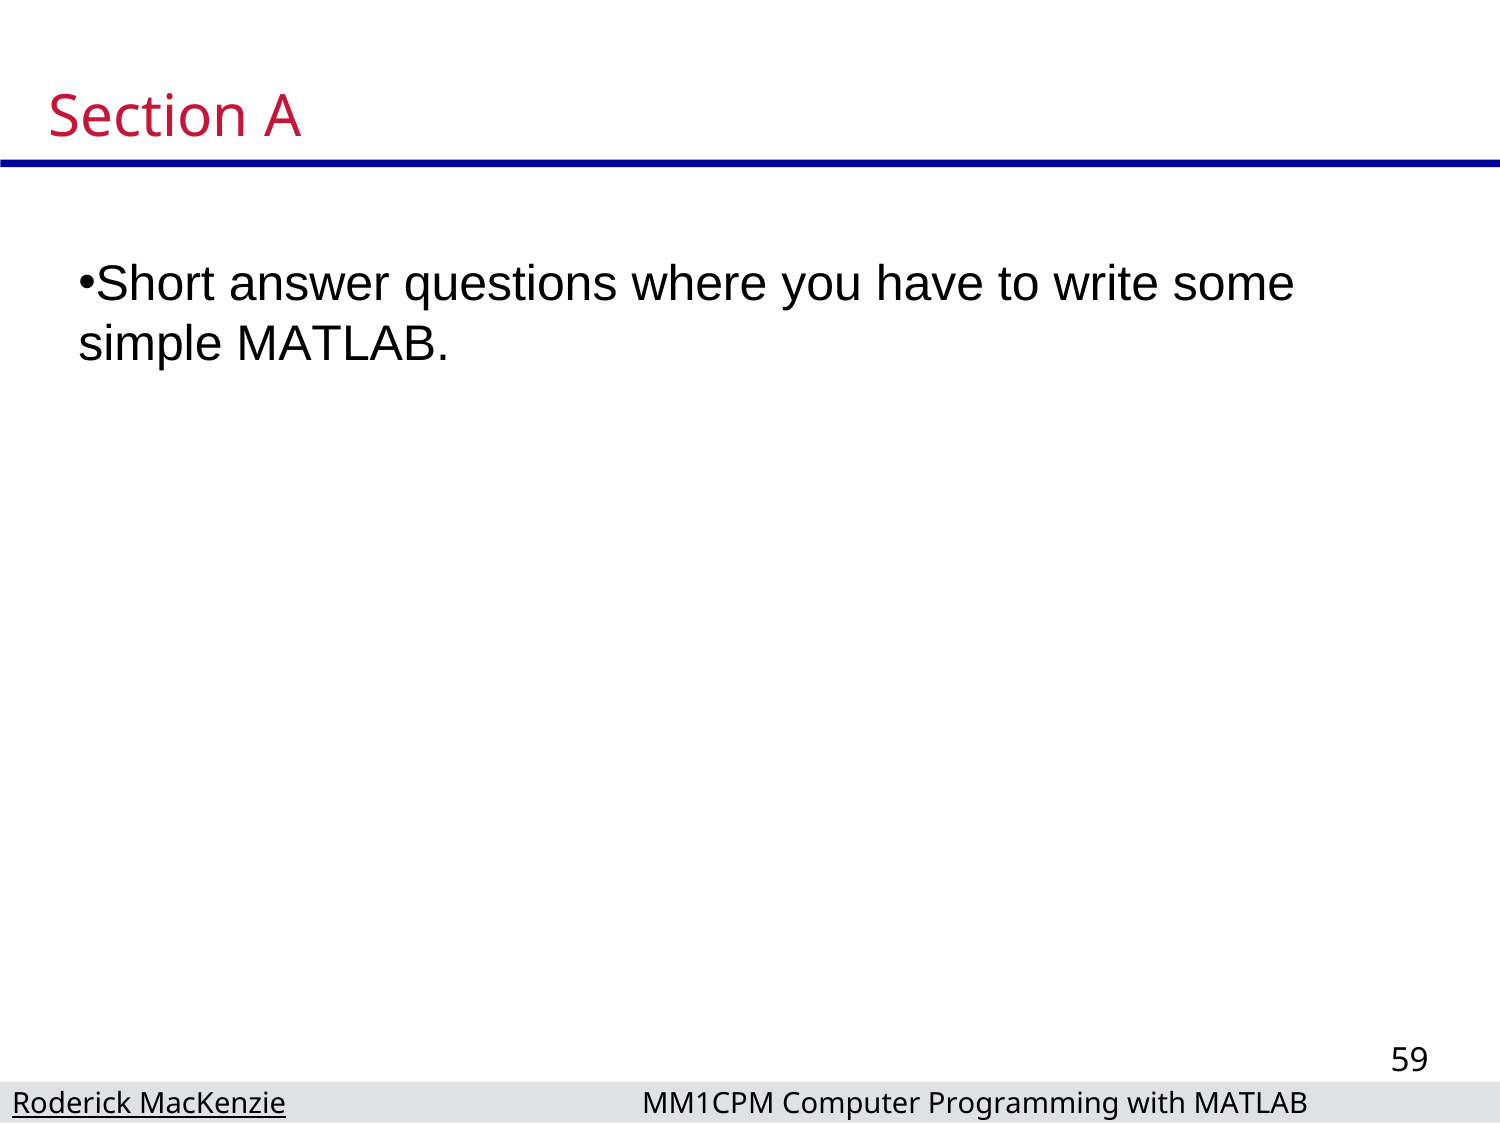

# Section A
Short answer questions where you have to write some simple MATLAB.